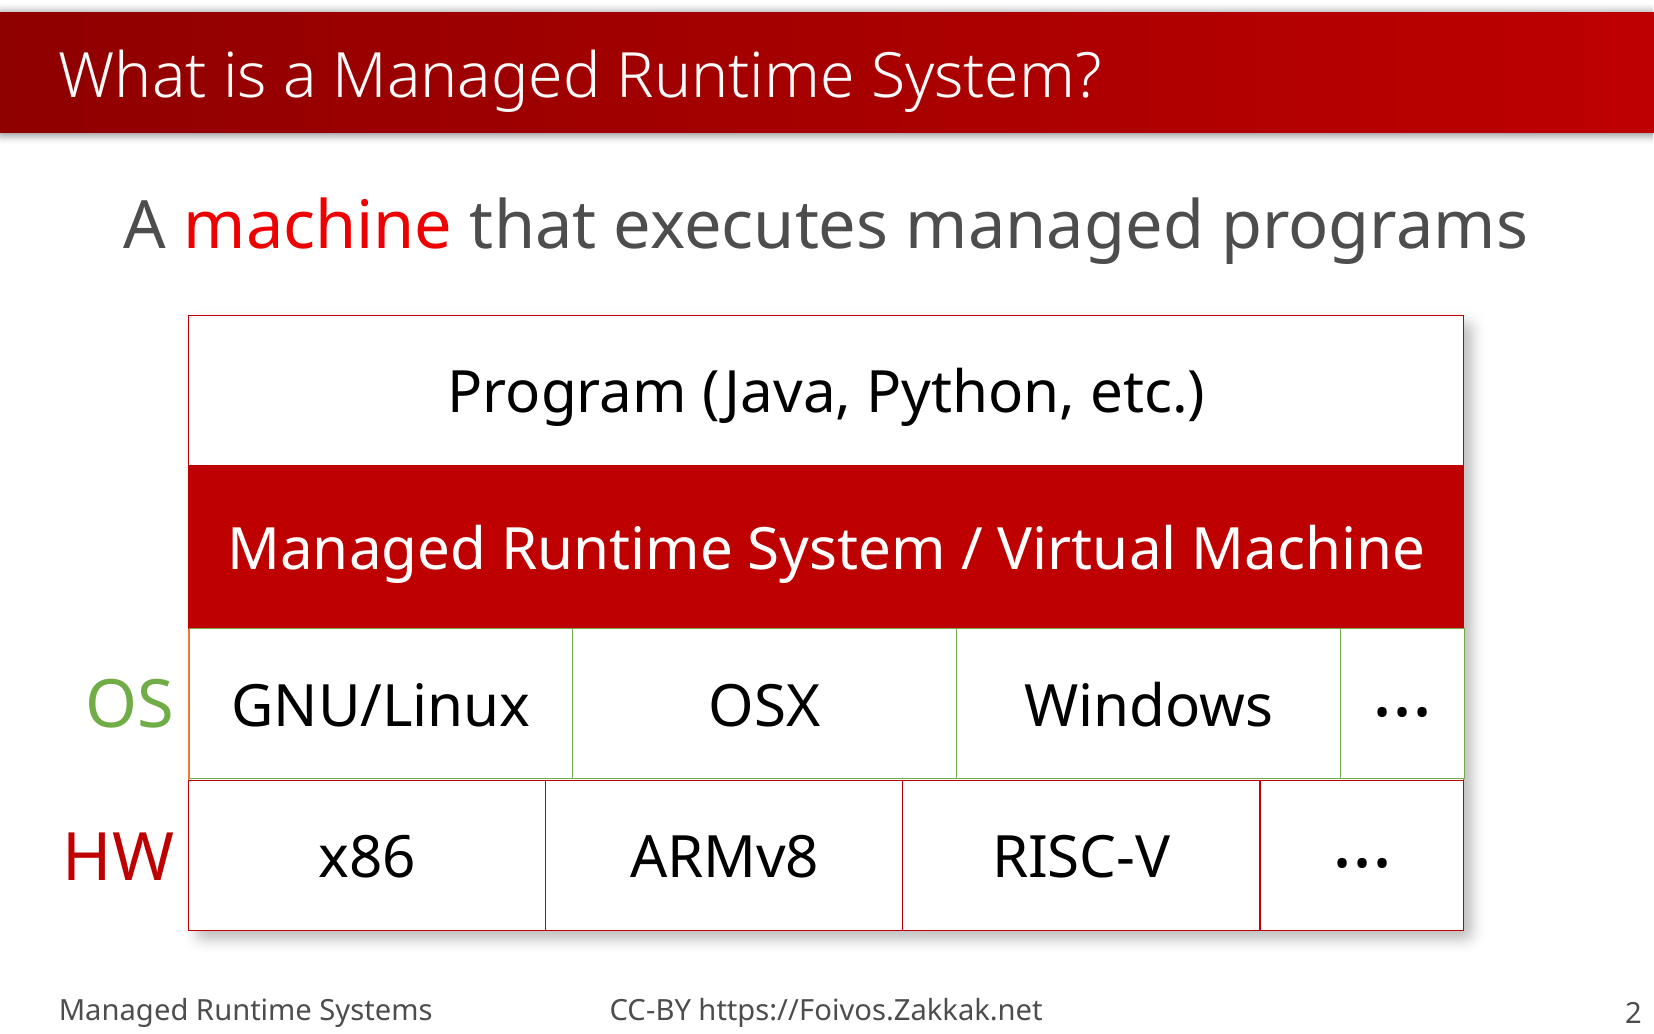

# What is a Managed Runtime System?
A machine that executes managed programs
Program (Java, Python, etc.)
Managed Runtime System / Virtual Machine
OS
GNU/Linux
OSX
Windows
...
HW
x86
ARMv8
RISC-V
...
Managed Runtime Systems
CC-BY https://Foivos.Zakkak.net
2